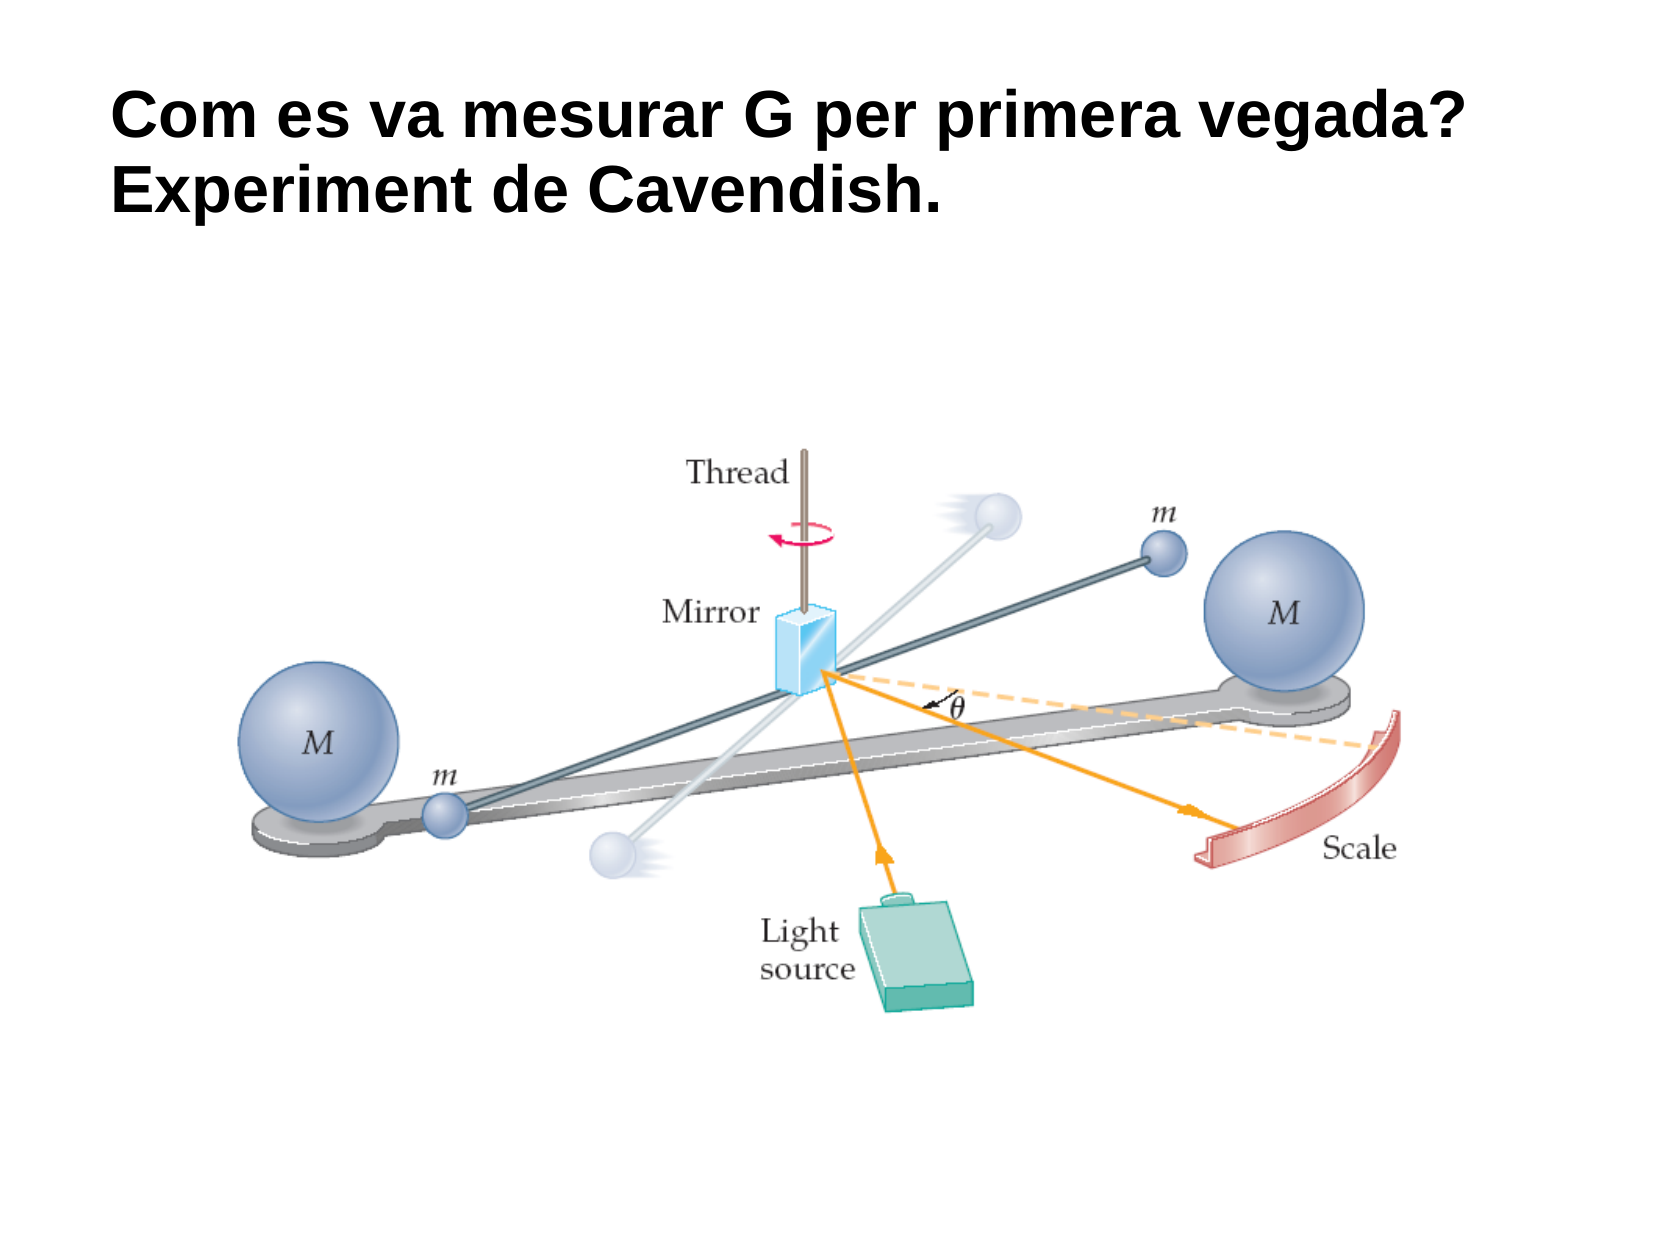

Com es va mesurar G per primera vegada?
Experiment de Cavendish.